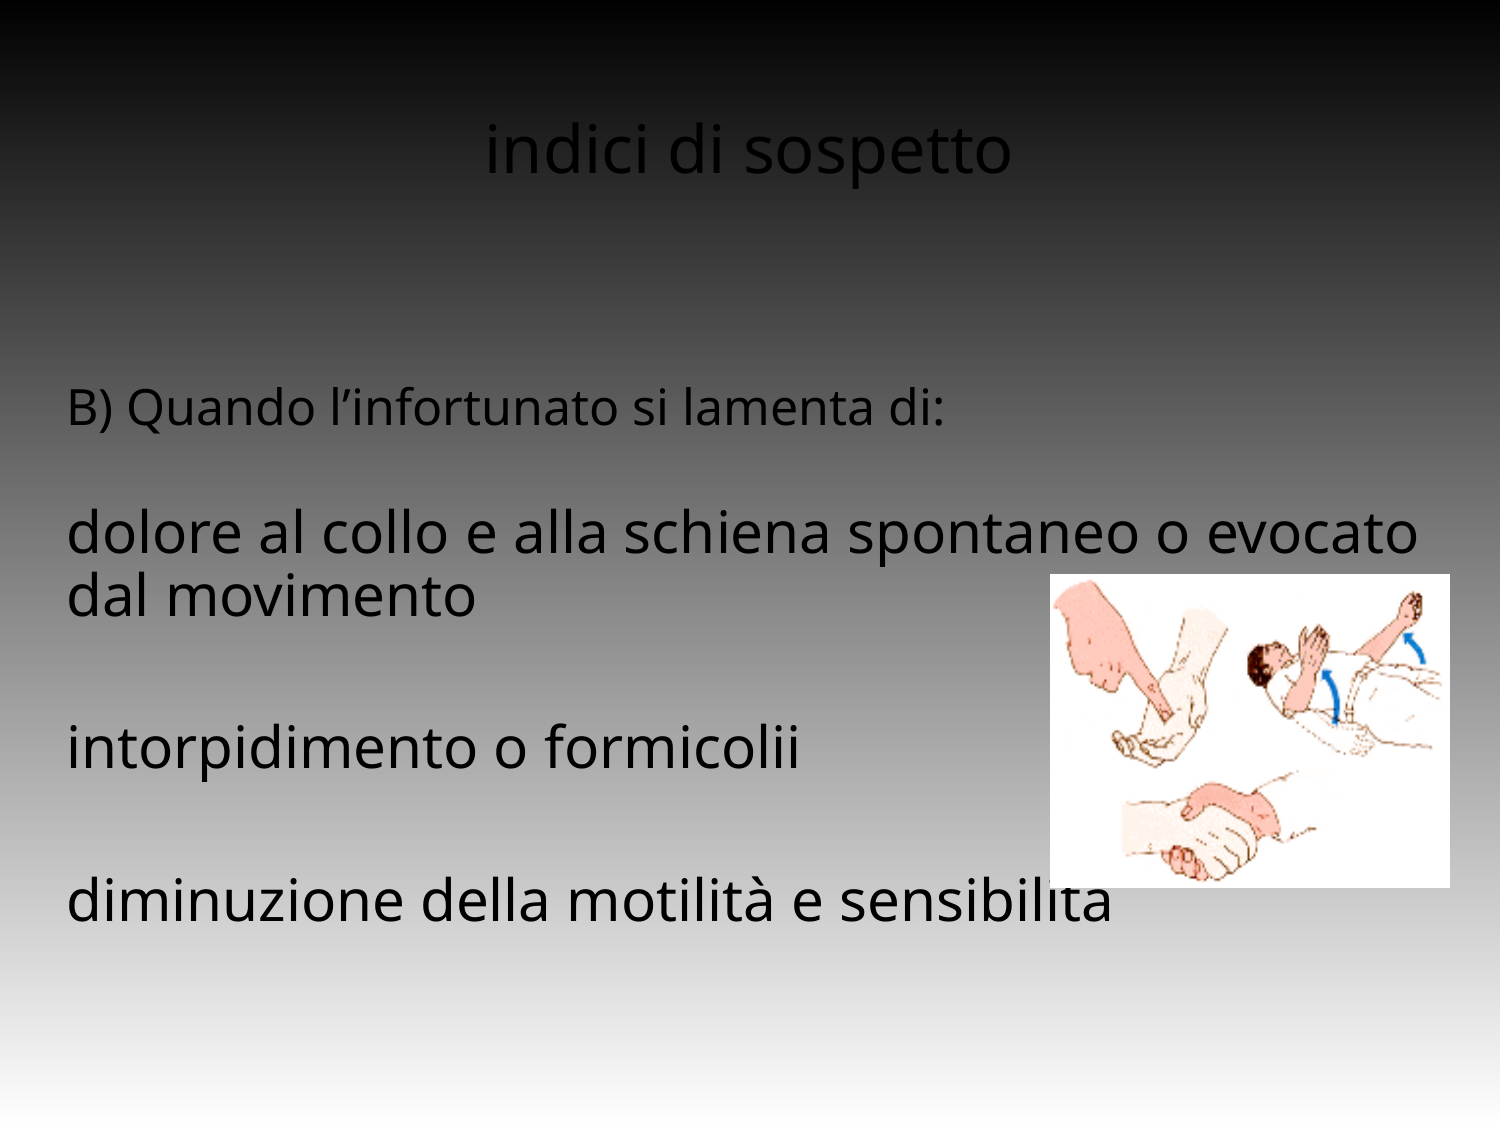

# indici di sospetto
B) Quando l’infortunato si lamenta di:
dolore al collo e alla schiena spontaneo o evocato dal movimento
intorpidimento o formicolii
diminuzione della motilità e sensibilità